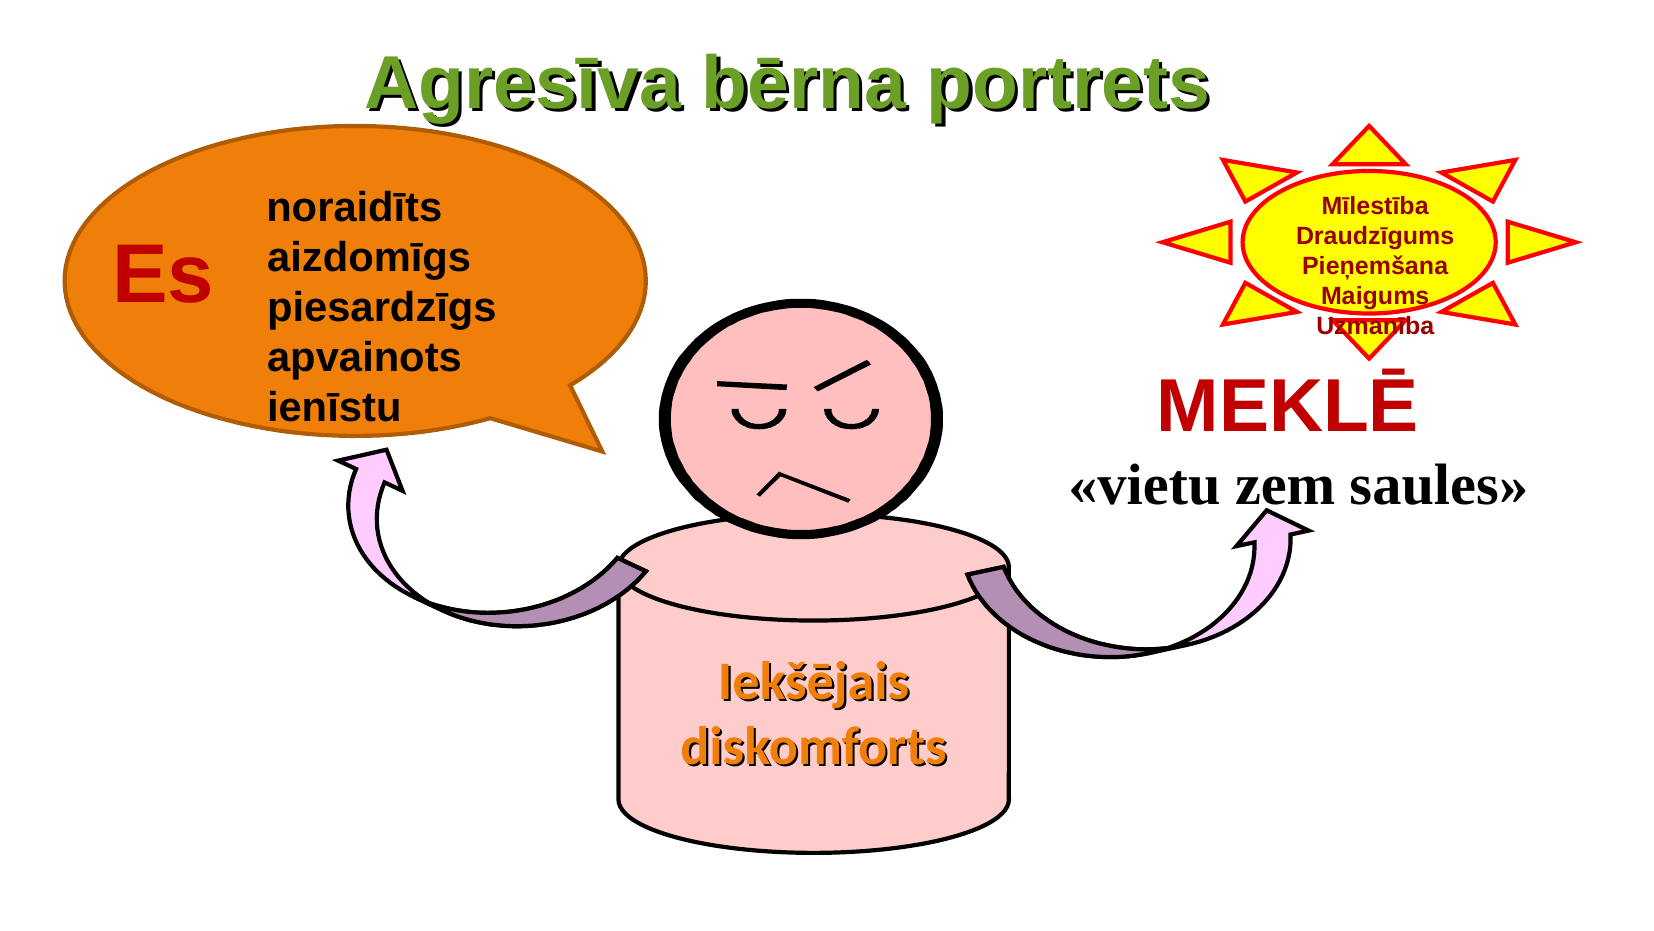

Agresīva bērna portrets
 noraidīts
 aizdomīgs
 piesardzīgs
 apvainots
 ienīstu
Mīlestība
Draudzīgums
Pieņemšana
Maigums
Uzmanība
Es
MEKLĒ
«vietu zem saules»
Iekšējais
diskomforts